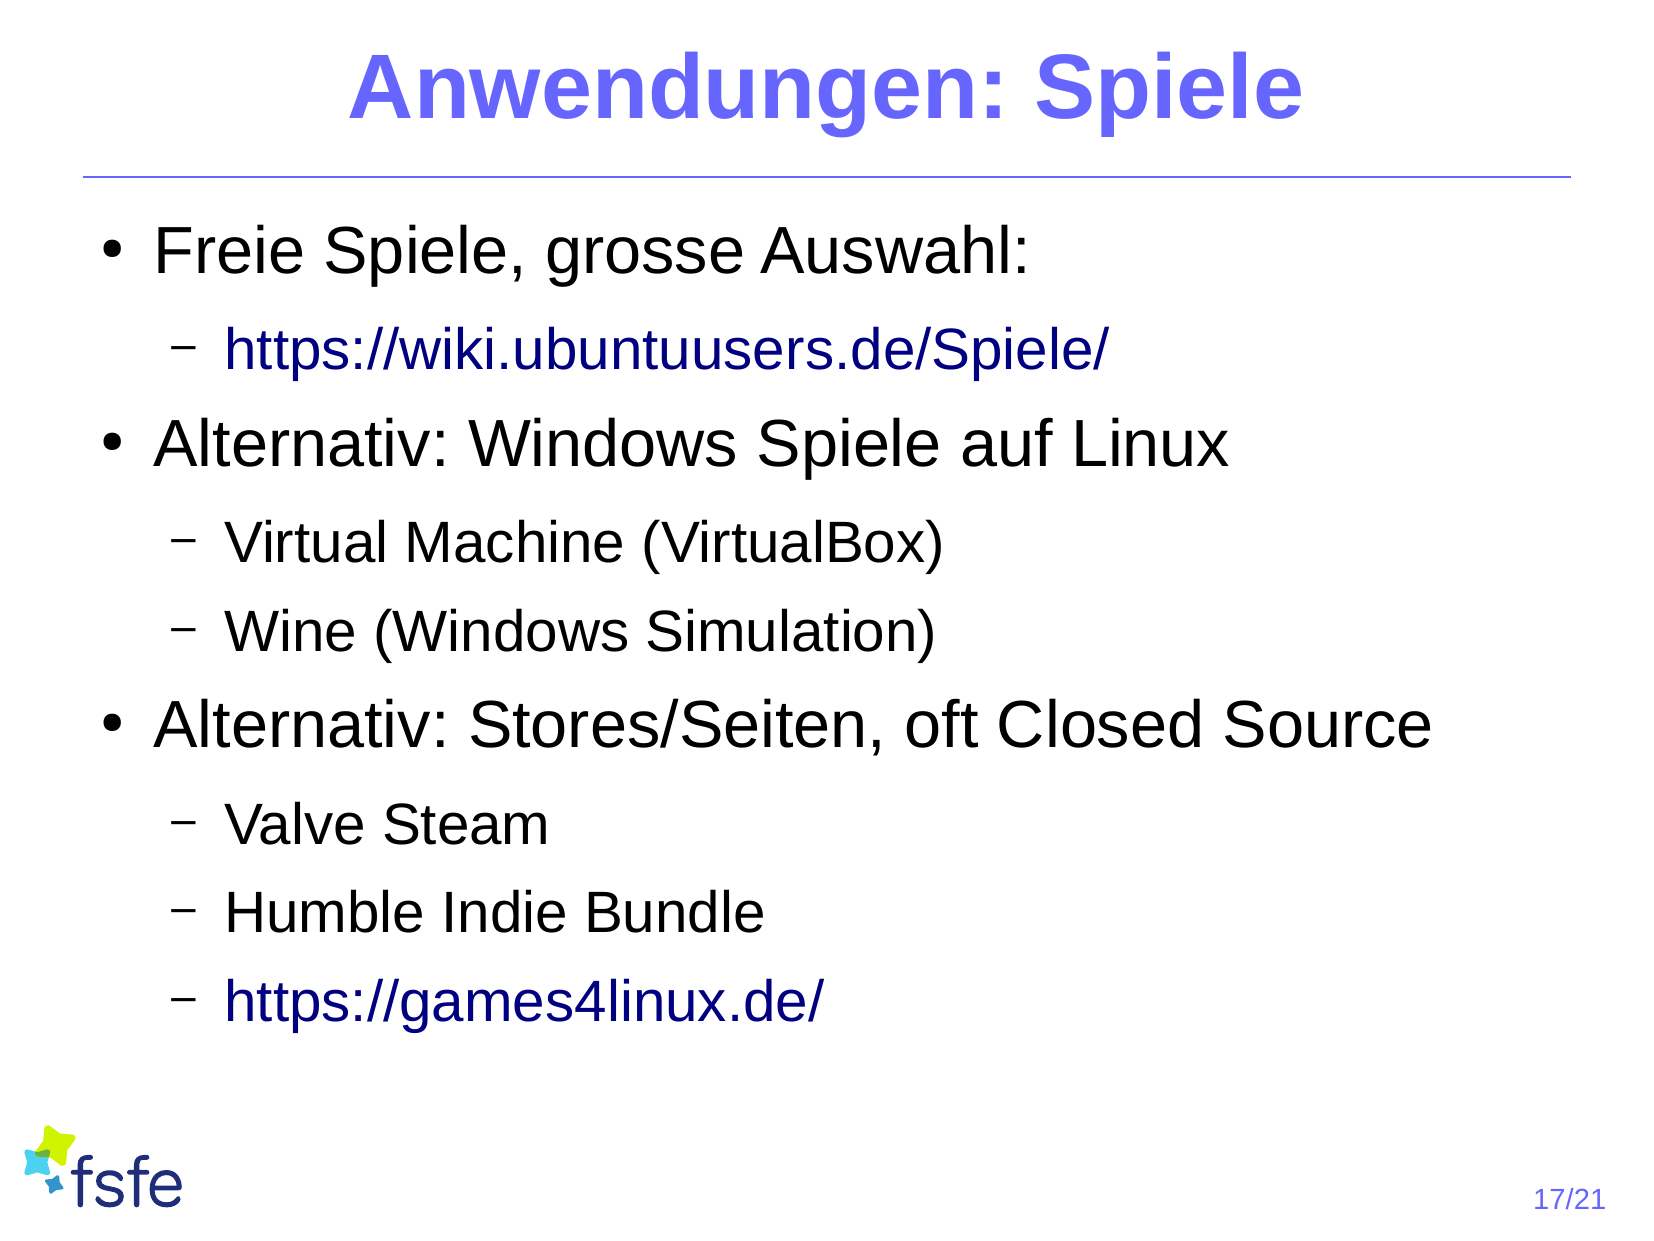

# Anwendungen: Spiele
Freie Spiele, grosse Auswahl:
https://wiki.ubuntuusers.de/Spiele/
Alternativ: Windows Spiele auf Linux
Virtual Machine (VirtualBox)
Wine (Windows Simulation)
Alternativ: Stores/Seiten, oft Closed Source
Valve Steam
Humble Indie Bundle
https://games4linux.de/
17